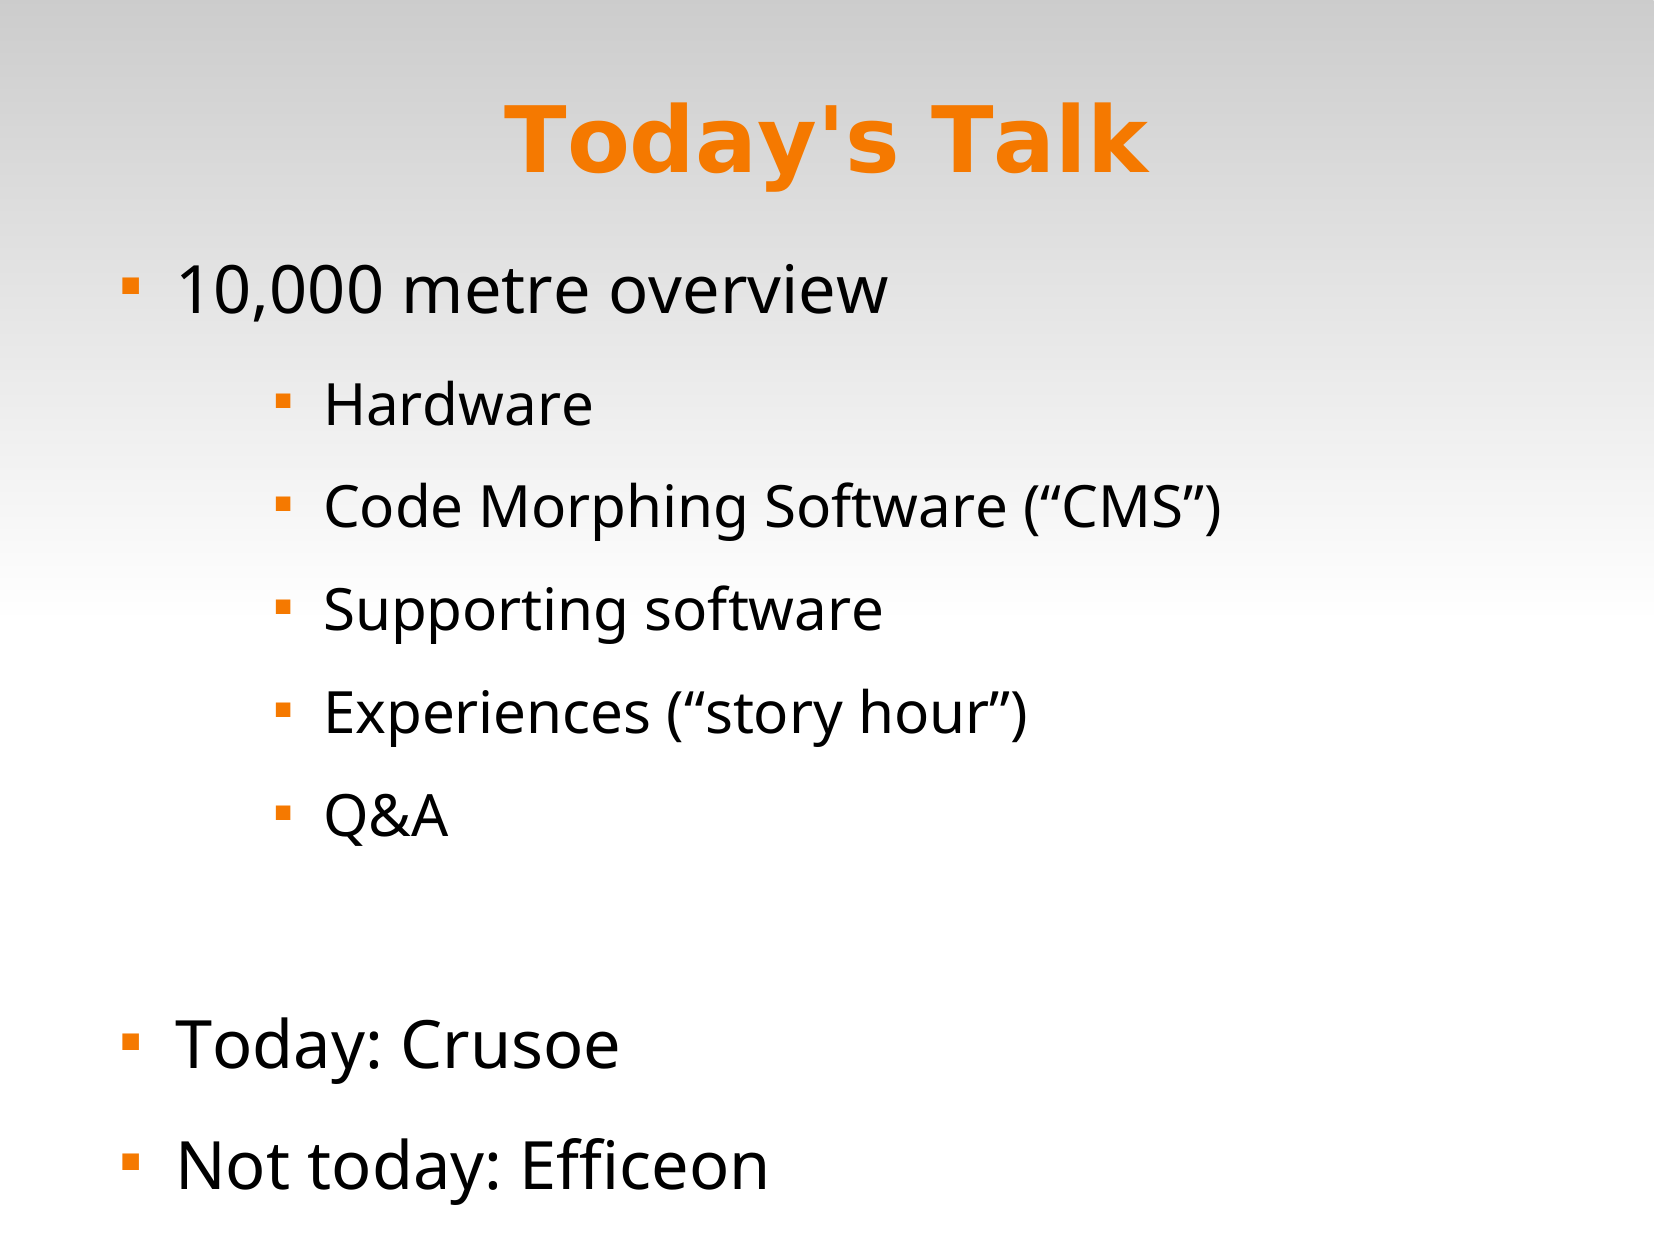

# Today's Talk
10,000 metre overview
Hardware
Code Morphing Software (“CMS”)
Supporting software
Experiences (“story hour”)
Q&A
Today: Crusoe
Not today: Efficeon